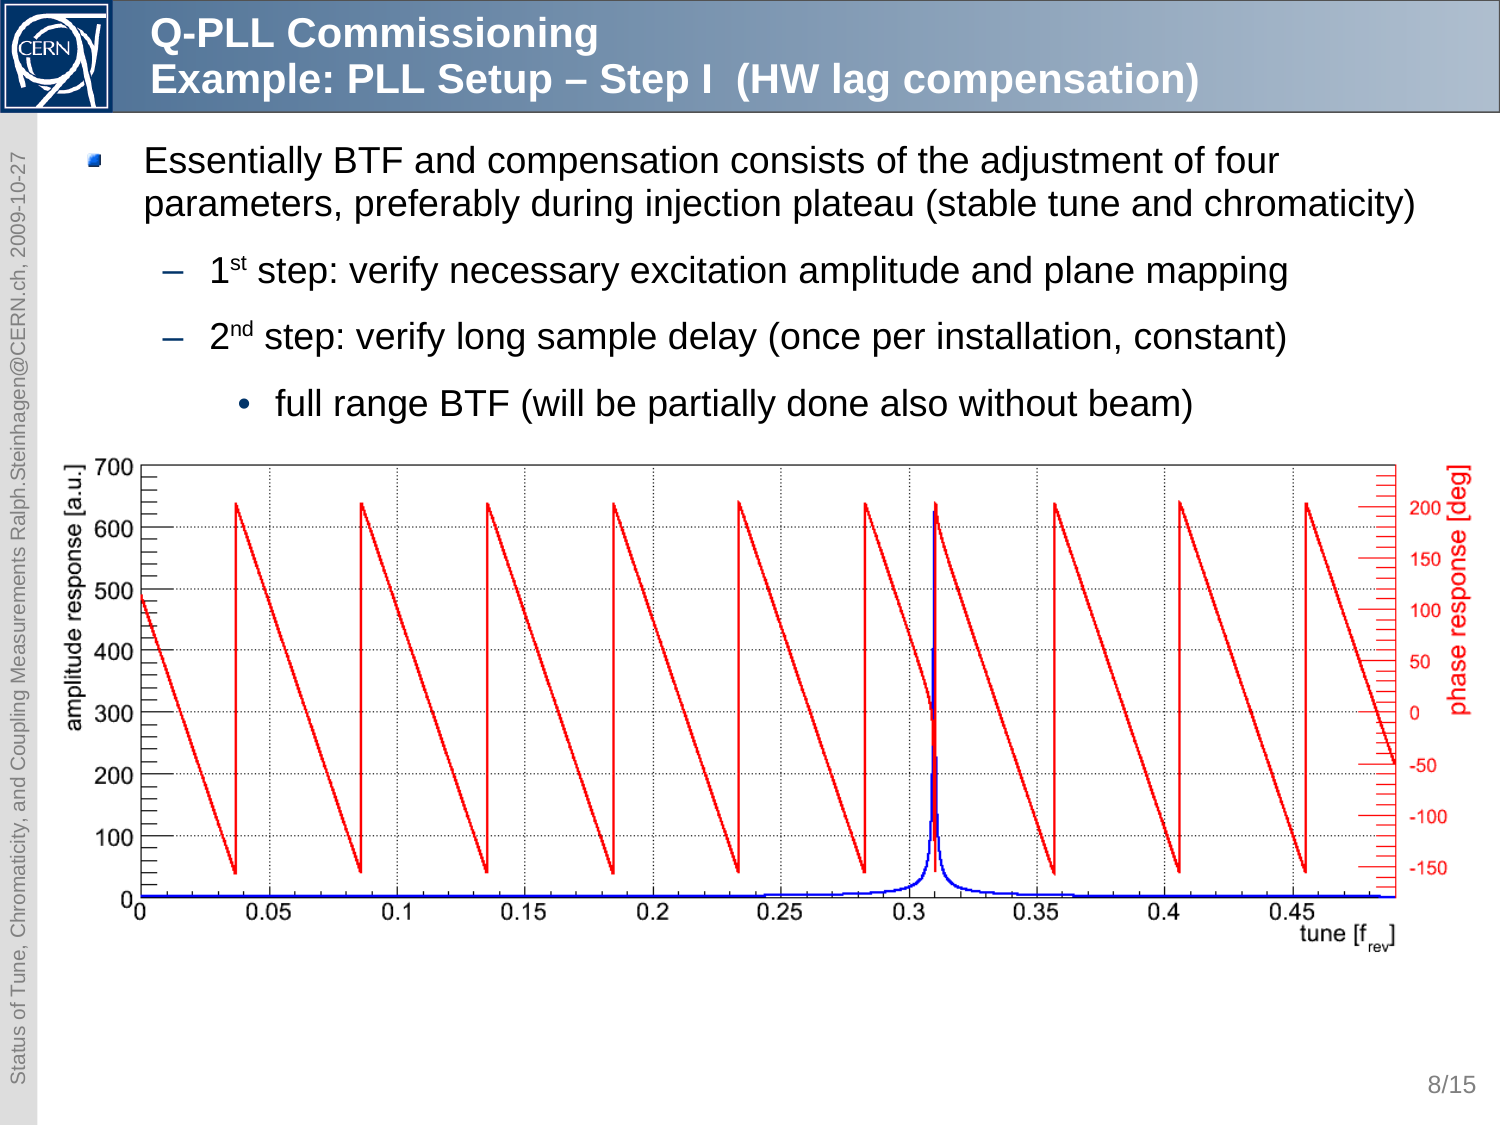

# Q-PLL Commissioning Example: PLL Setup – Step I (HW lag compensation)
Essentially BTF and compensation consists of the adjustment of four parameters, preferably during injection plateau (stable tune and chromaticity)
1st step: verify necessary excitation amplitude and plane mapping
2nd step: verify long sample delay (once per installation, constant)
full range BTF (will be partially done also without beam)
count ±π wrap-around → number of delayed samples